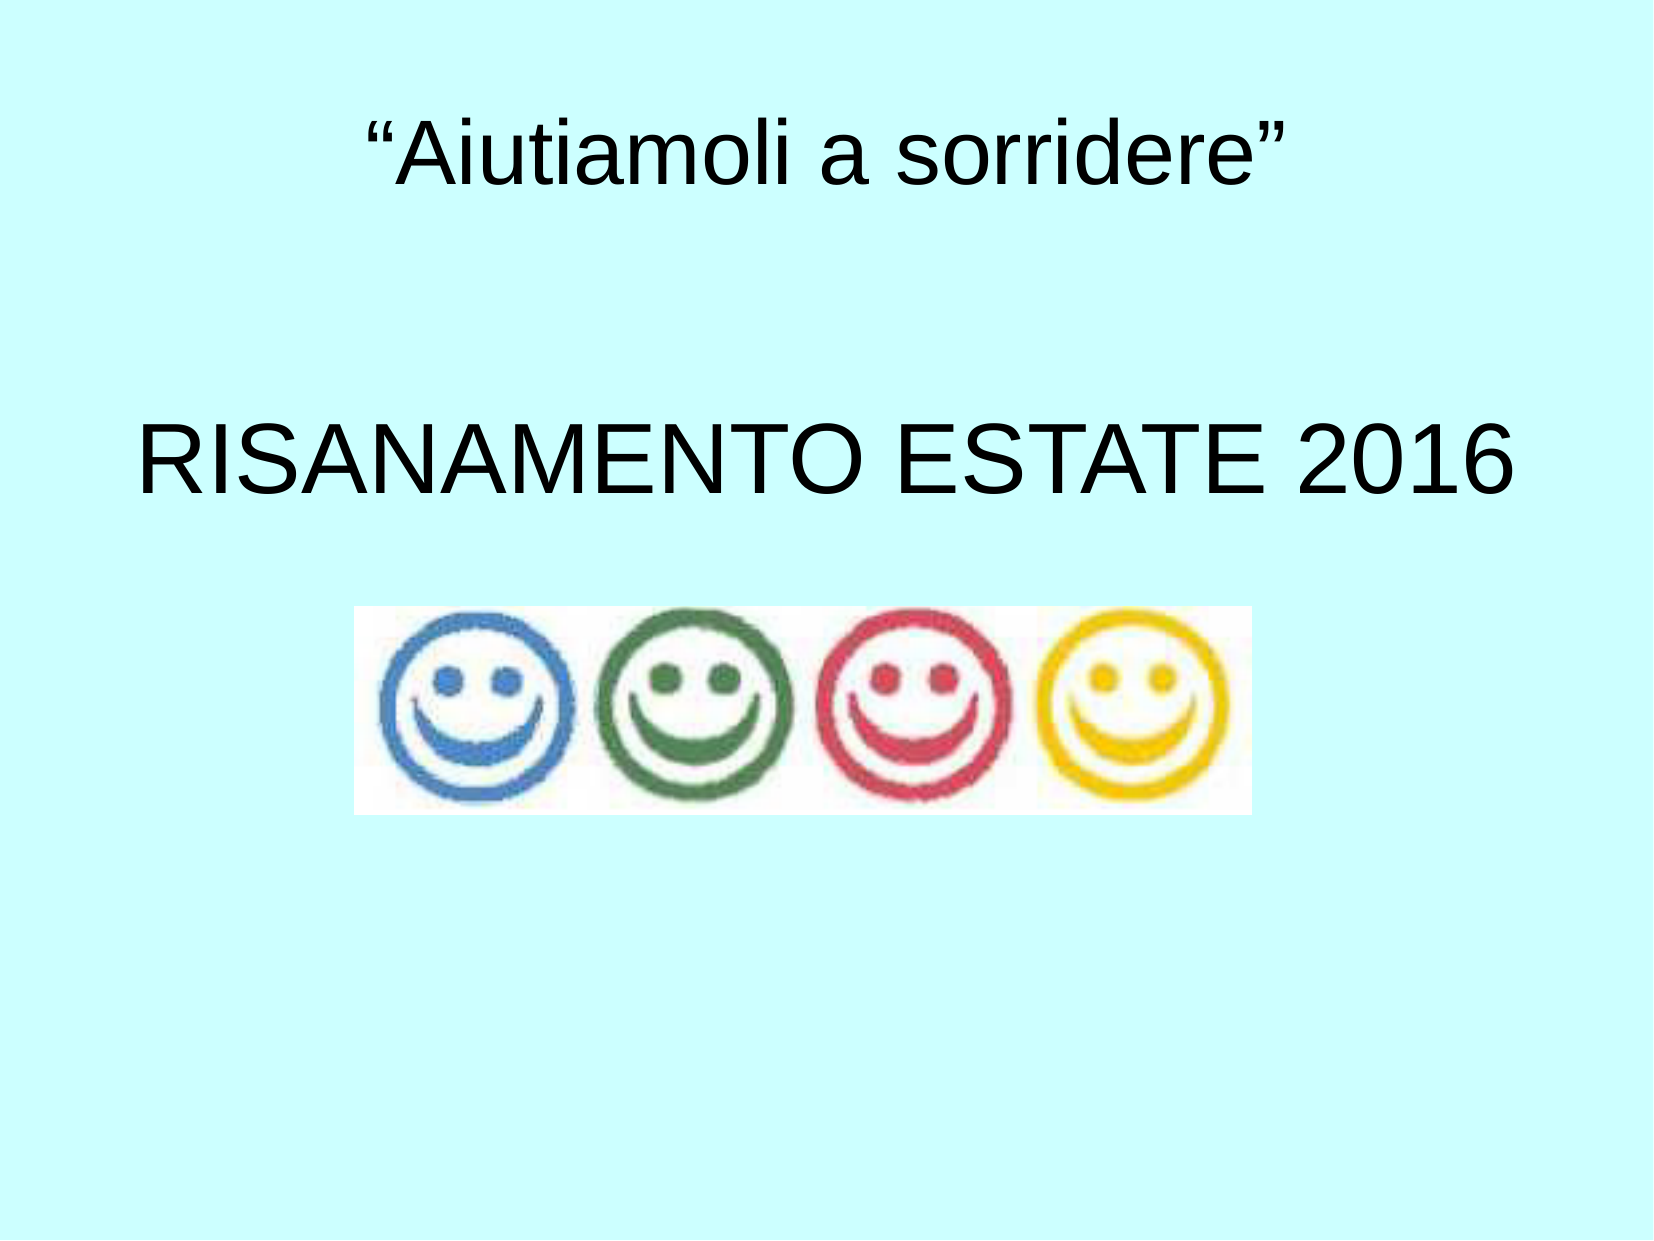

“Aiutiamoli a sorridere”
# RISANAMENTO ESTATE 2016